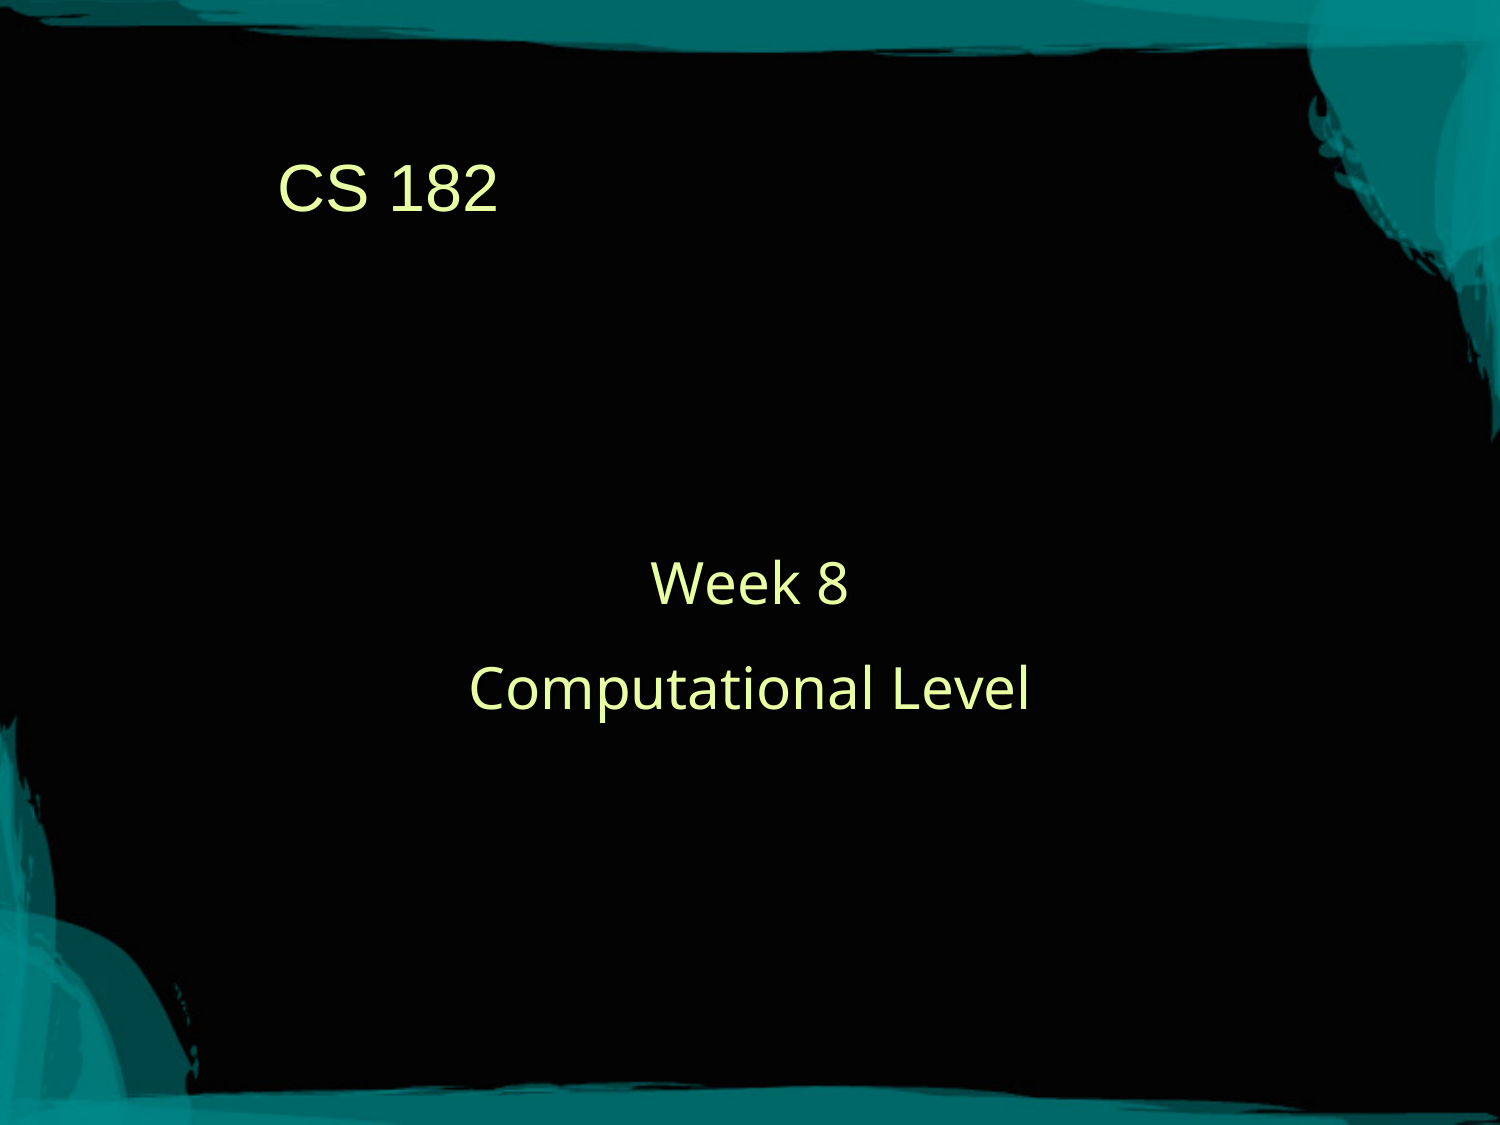

# CS 182
Week 8
Computational Level